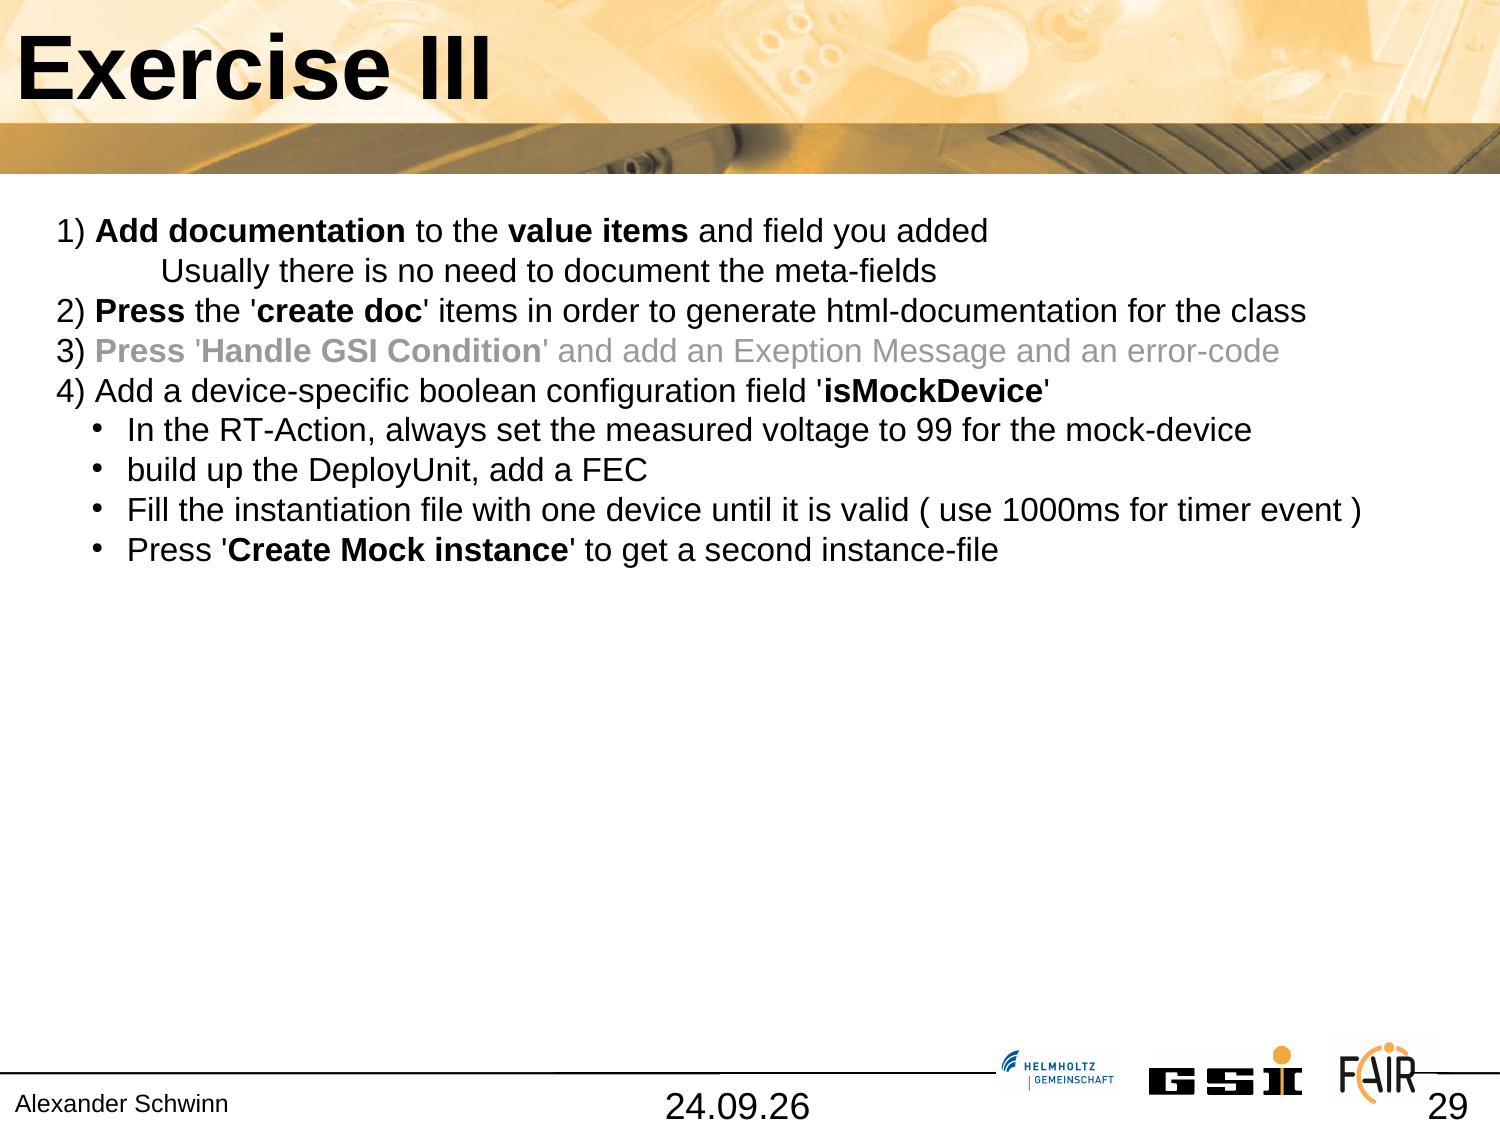

# Exercise III
 Add documentation to the value items and field you added
Usually there is no need to document the meta-fields
 Press the 'create doc' items in order to generate html-documentation for the class
 Press 'Handle GSI Condition' and add an Exeption Message and an error-code
 Add a device-specific boolean configuration field 'isMockDevice'
In the RT-Action, always set the measured voltage to 99 for the mock-device
build up the DeployUnit, add a FEC
Fill the instantiation file with one device until it is valid ( use 1000ms for timer event )
Press 'Create Mock instance' to get a second instance-file
29